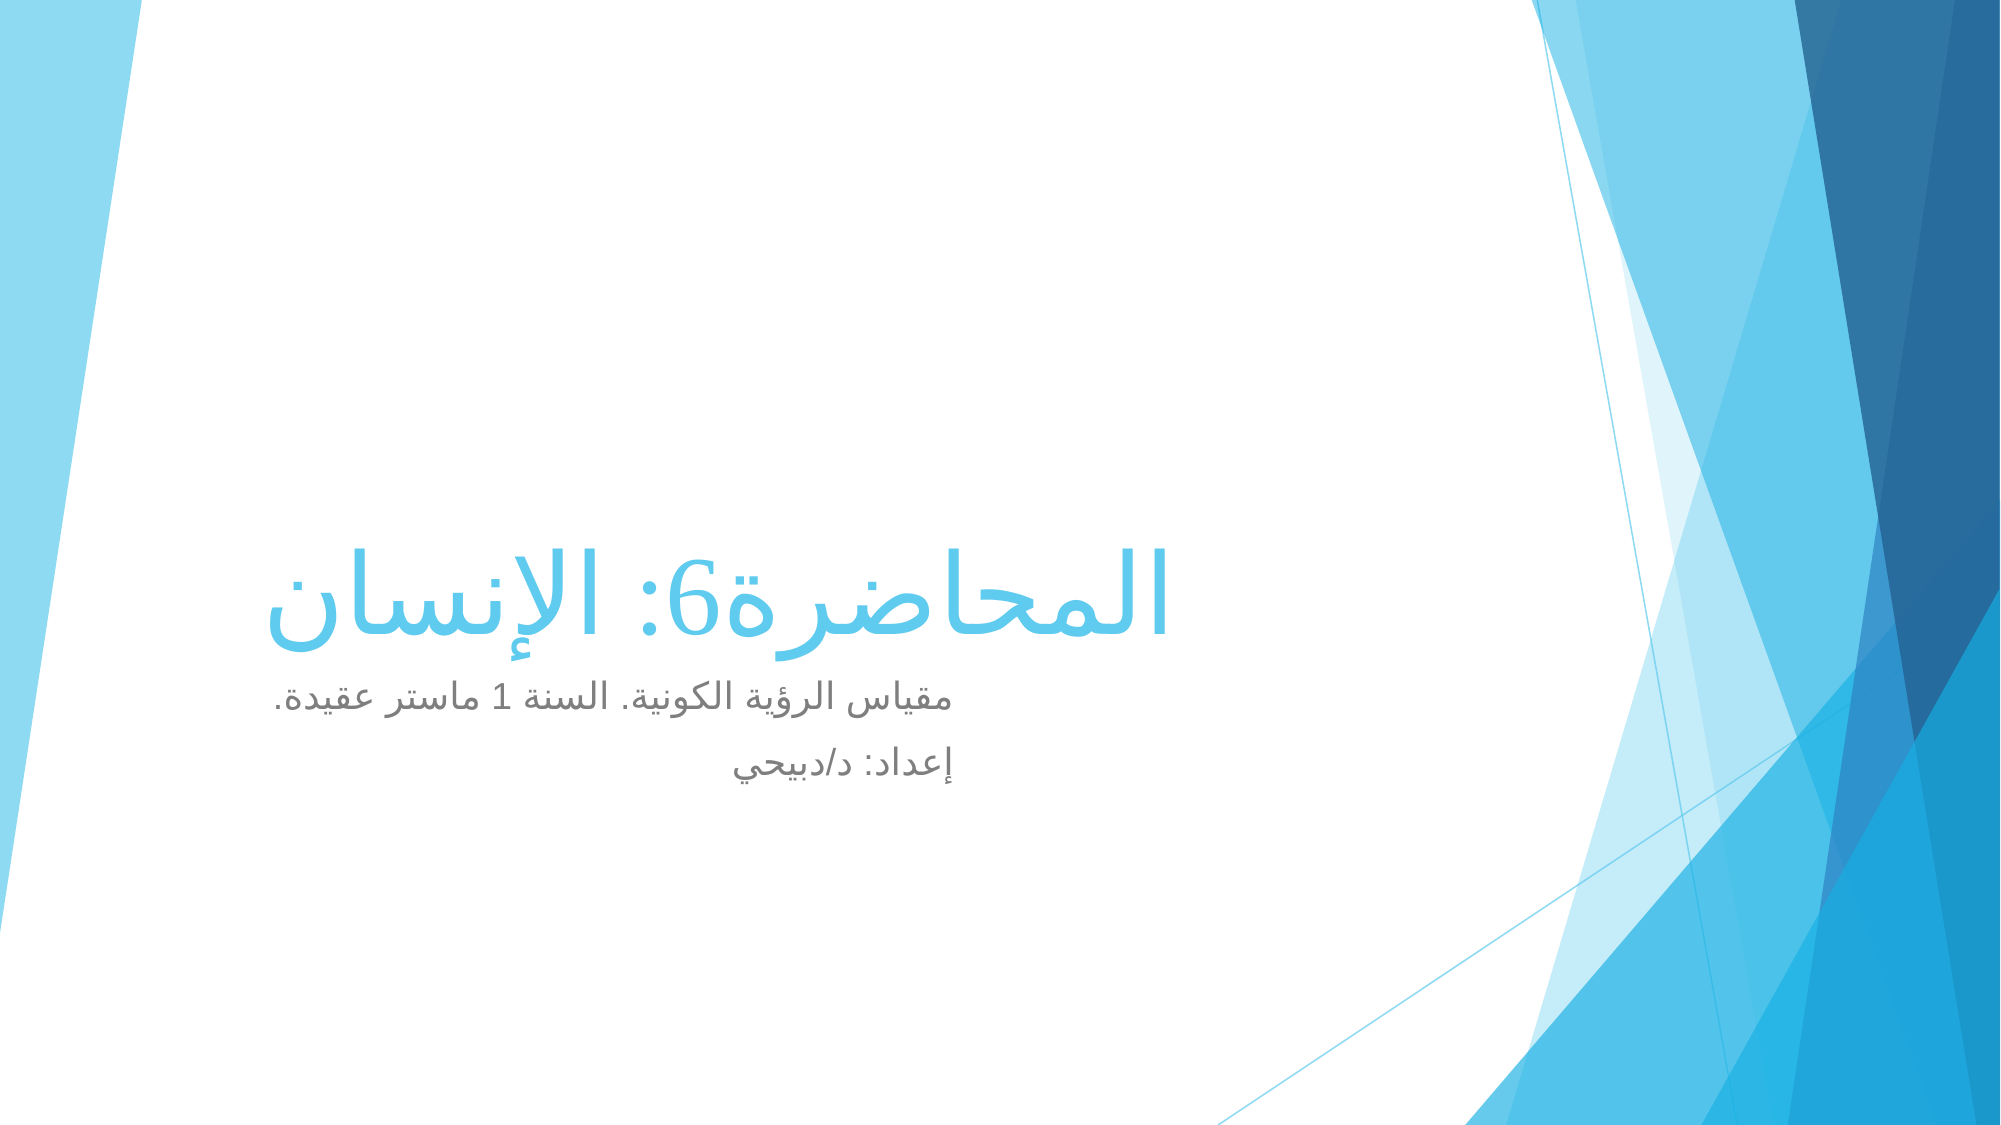

# المحاضرة6: الإنسان
مقياس الرؤية الكونية. السنة 1 ماستر عقيدة.
إعداد: د/دبيحي